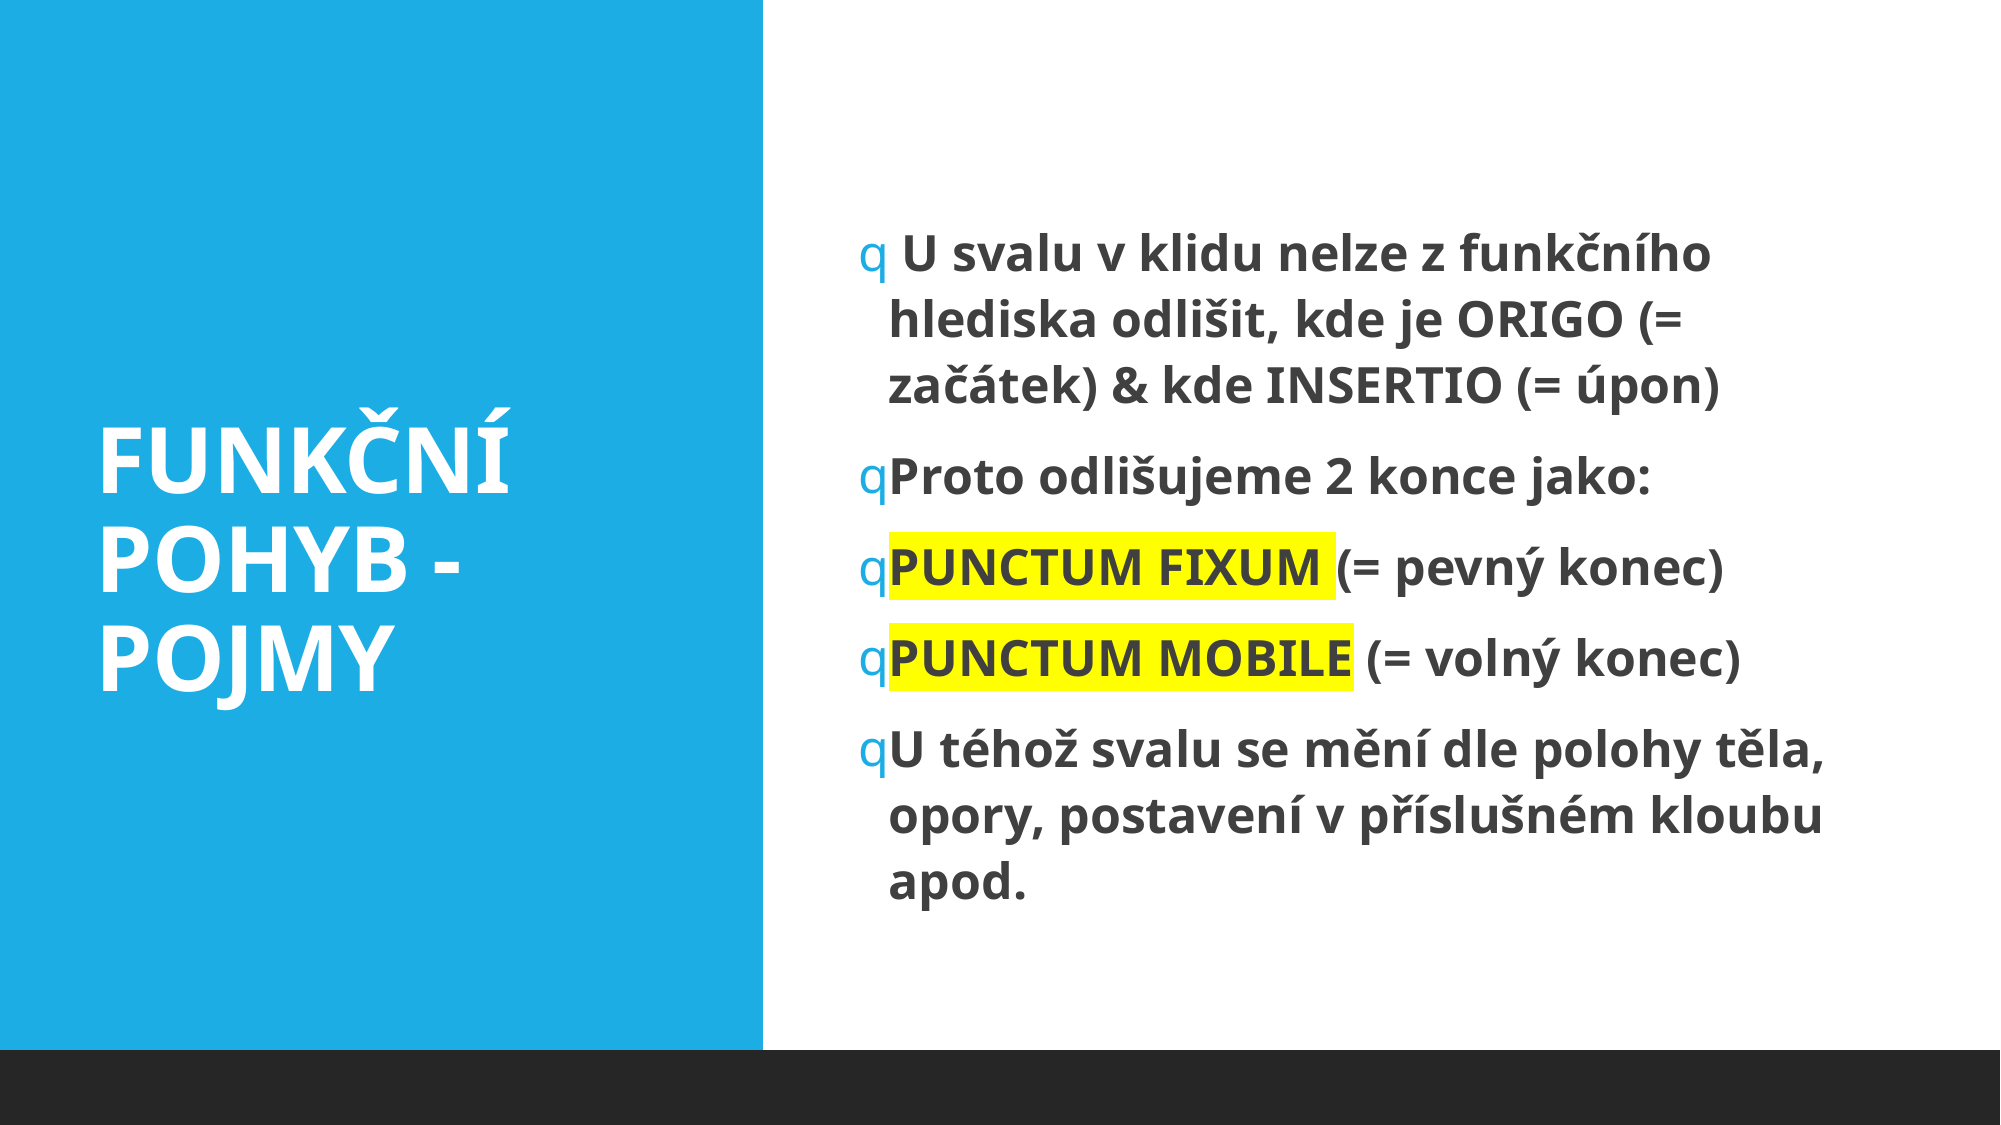

# FUNKČNÍ POHYB -POJMY
 U svalu v klidu nelze z funkčního hlediska odlišit, kde je ORIGO (= začátek) & kde INSERTIO (= úpon)
Proto odlišujeme 2 konce jako:
PUNCTUM FIXUM (= pevný konec)
PUNCTUM MOBILE (= volný konec)
U téhož svalu se mění dle polohy těla, opory, postavení v příslušném kloubu apod.